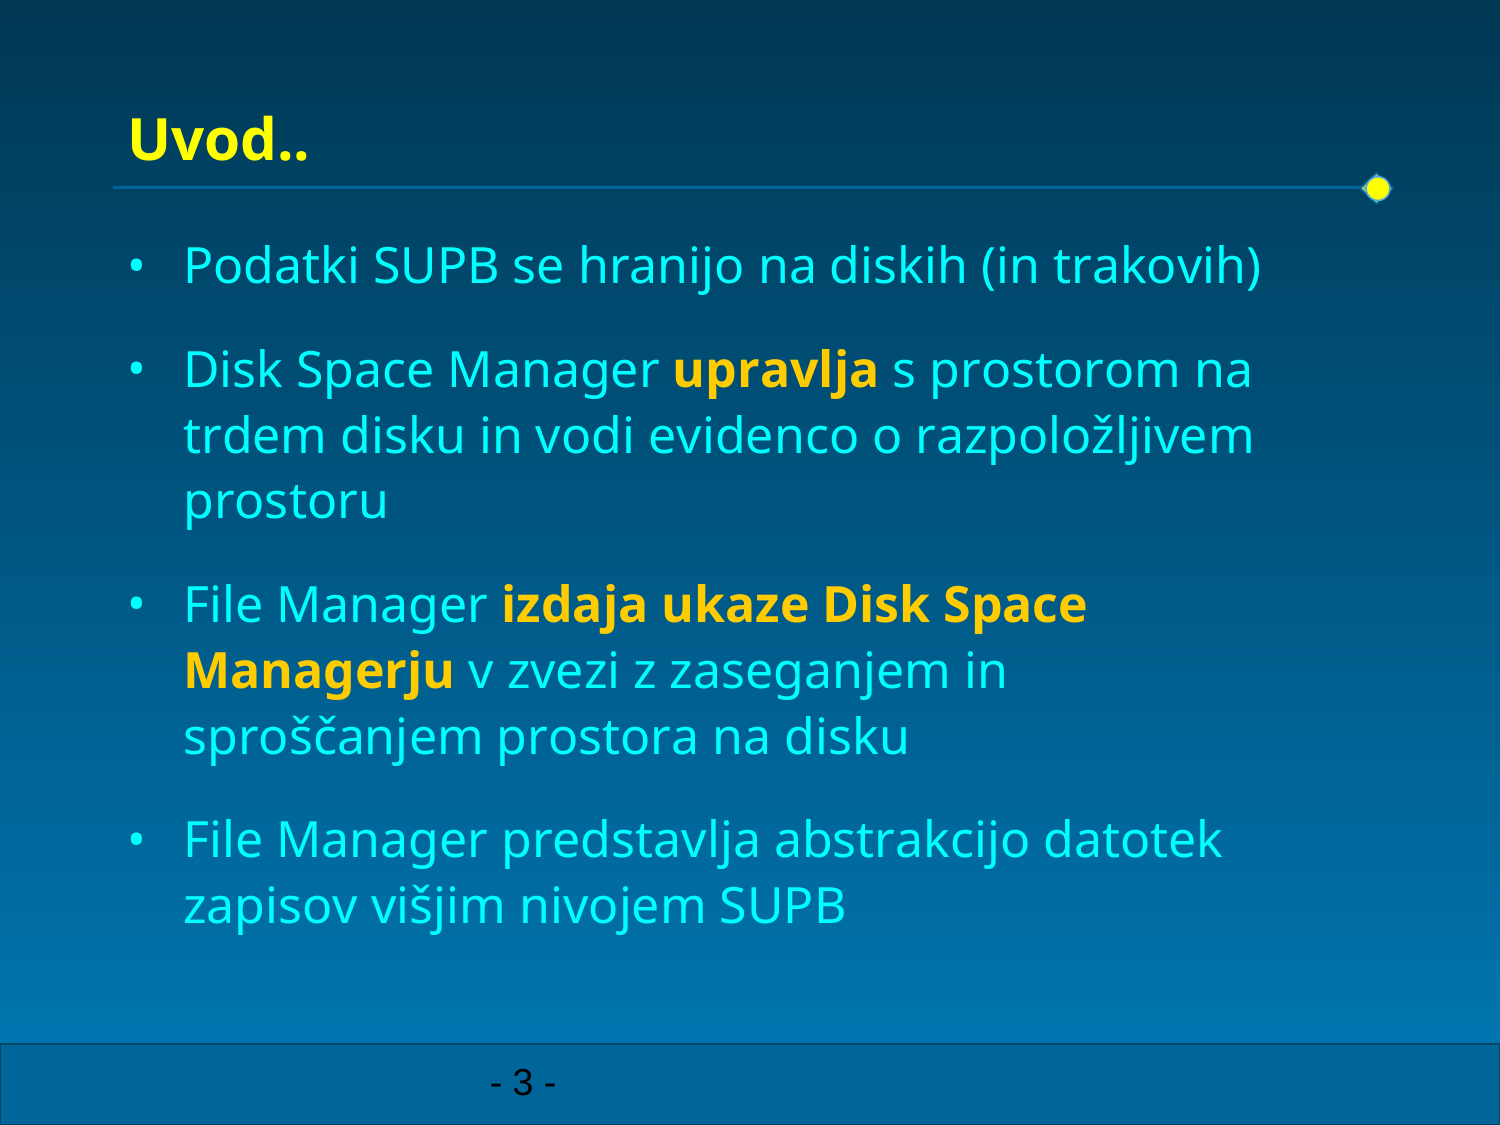

# Uvod..
Podatki SUPB se hranijo na diskih (in trakovih)
Disk Space Manager upravlja s prostorom na trdem disku in vodi evidenco o razpoložljivem prostoru
File Manager izdaja ukaze Disk Space Managerju v zvezi z zaseganjem in sproščanjem prostora na disku
File Manager predstavlja abstrakcijo datotek zapisov višjim nivojem SUPB